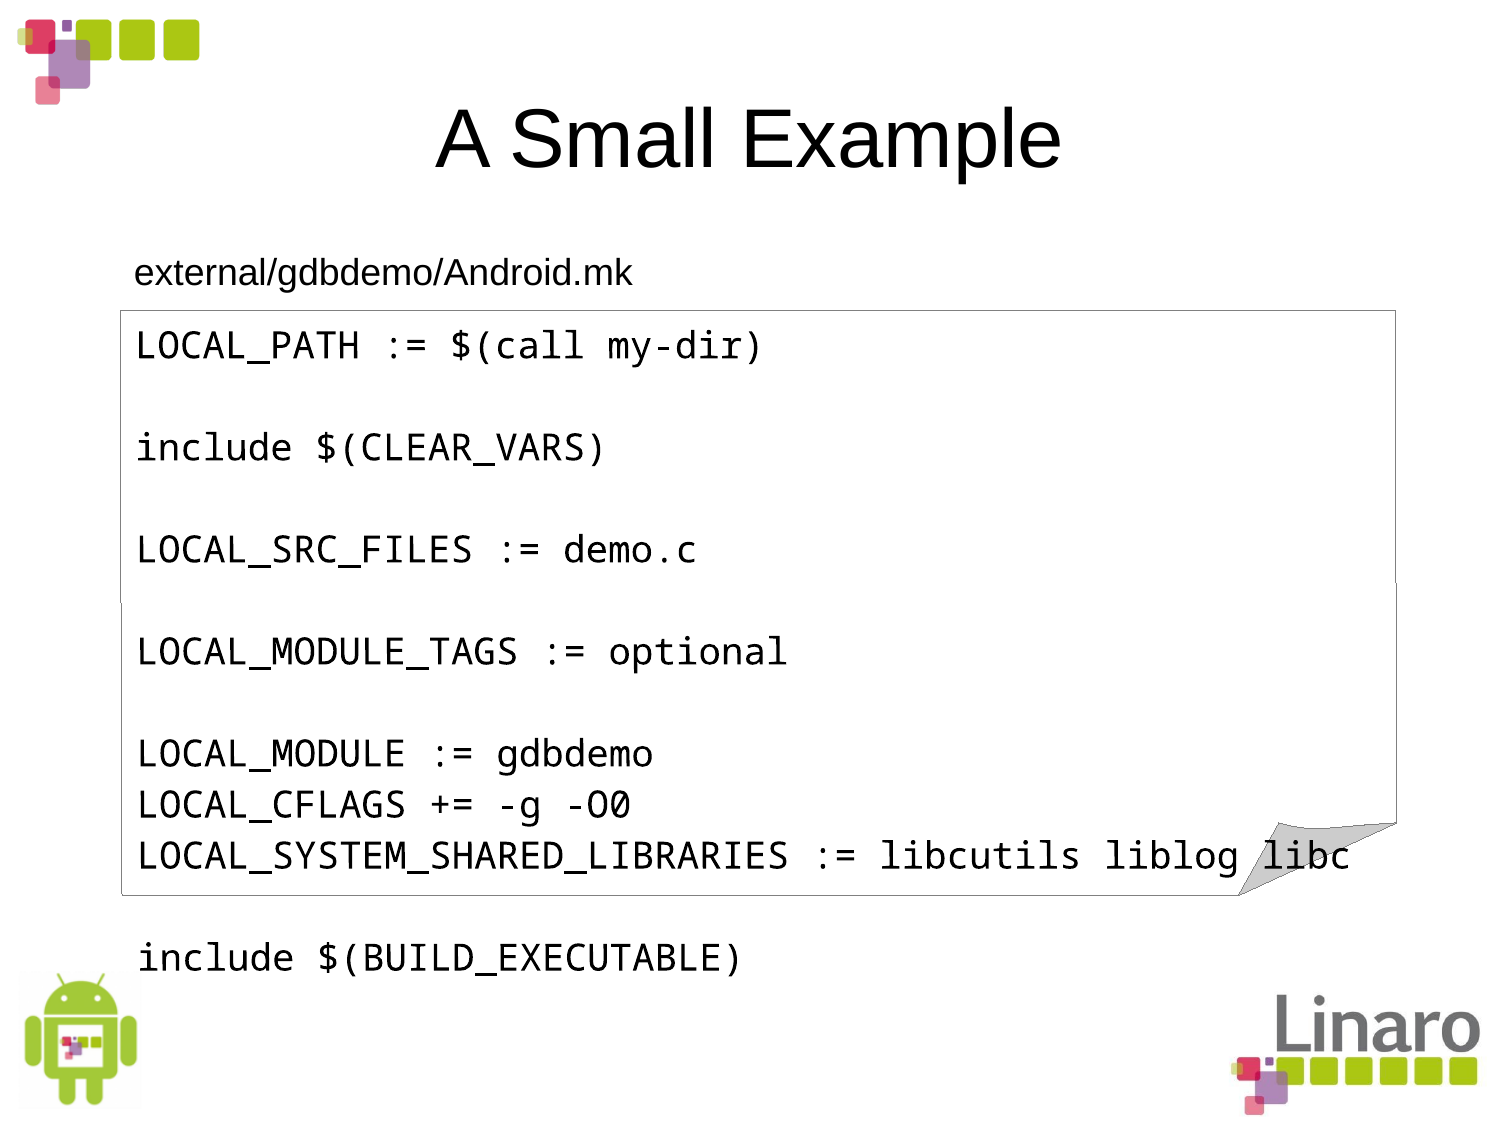

# A Small Example
external/gdbdemo/Android.mk
LOCAL_PATH := $(call my-dir)
include $(CLEAR_VARS)
LOCAL_SRC_FILES := demo.c
LOCAL_MODULE_TAGS := optional
LOCAL_MODULE := gdbdemo
LOCAL_CFLAGS += -g -O0
LOCAL_SYSTEM_SHARED_LIBRARIES := libcutils liblog libc
include $(BUILD_EXECUTABLE)